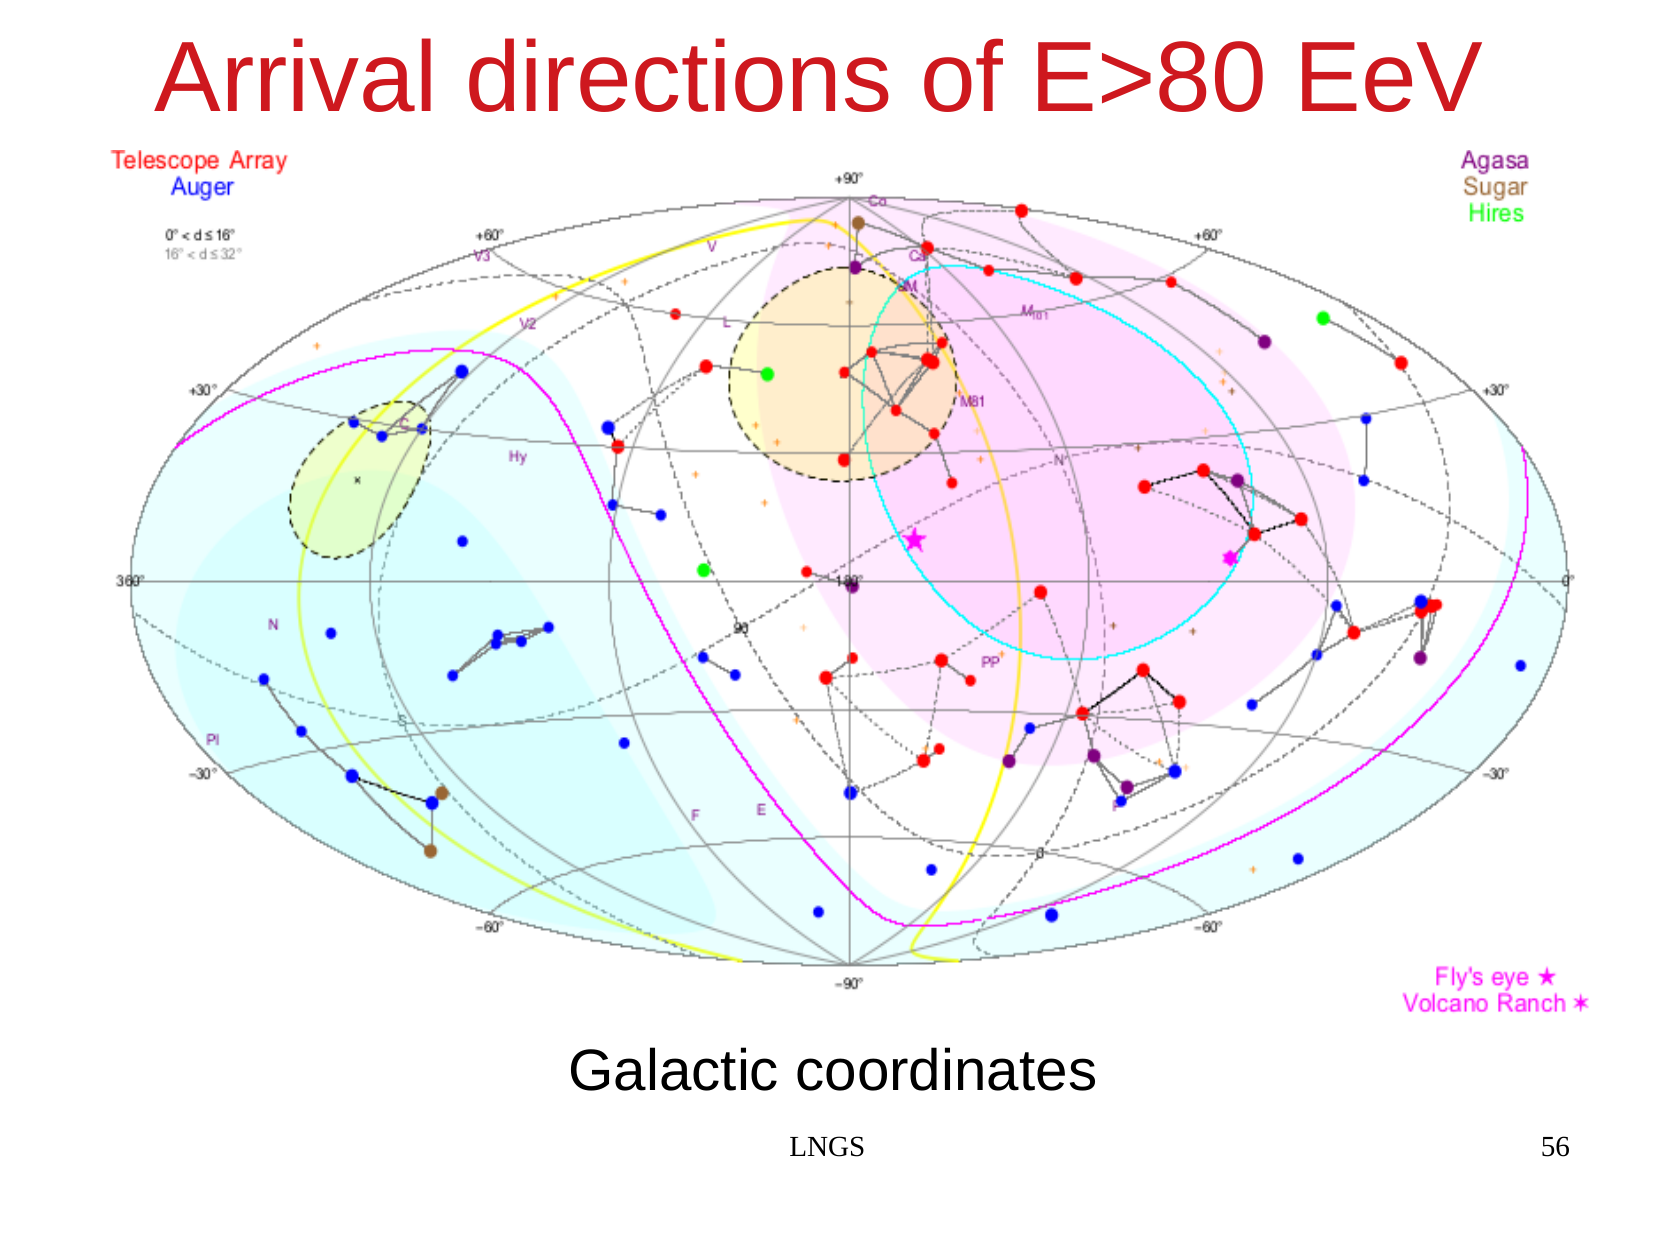

# Arrival directions of E>80 EeV
Galactic coordinates
LNGS
56